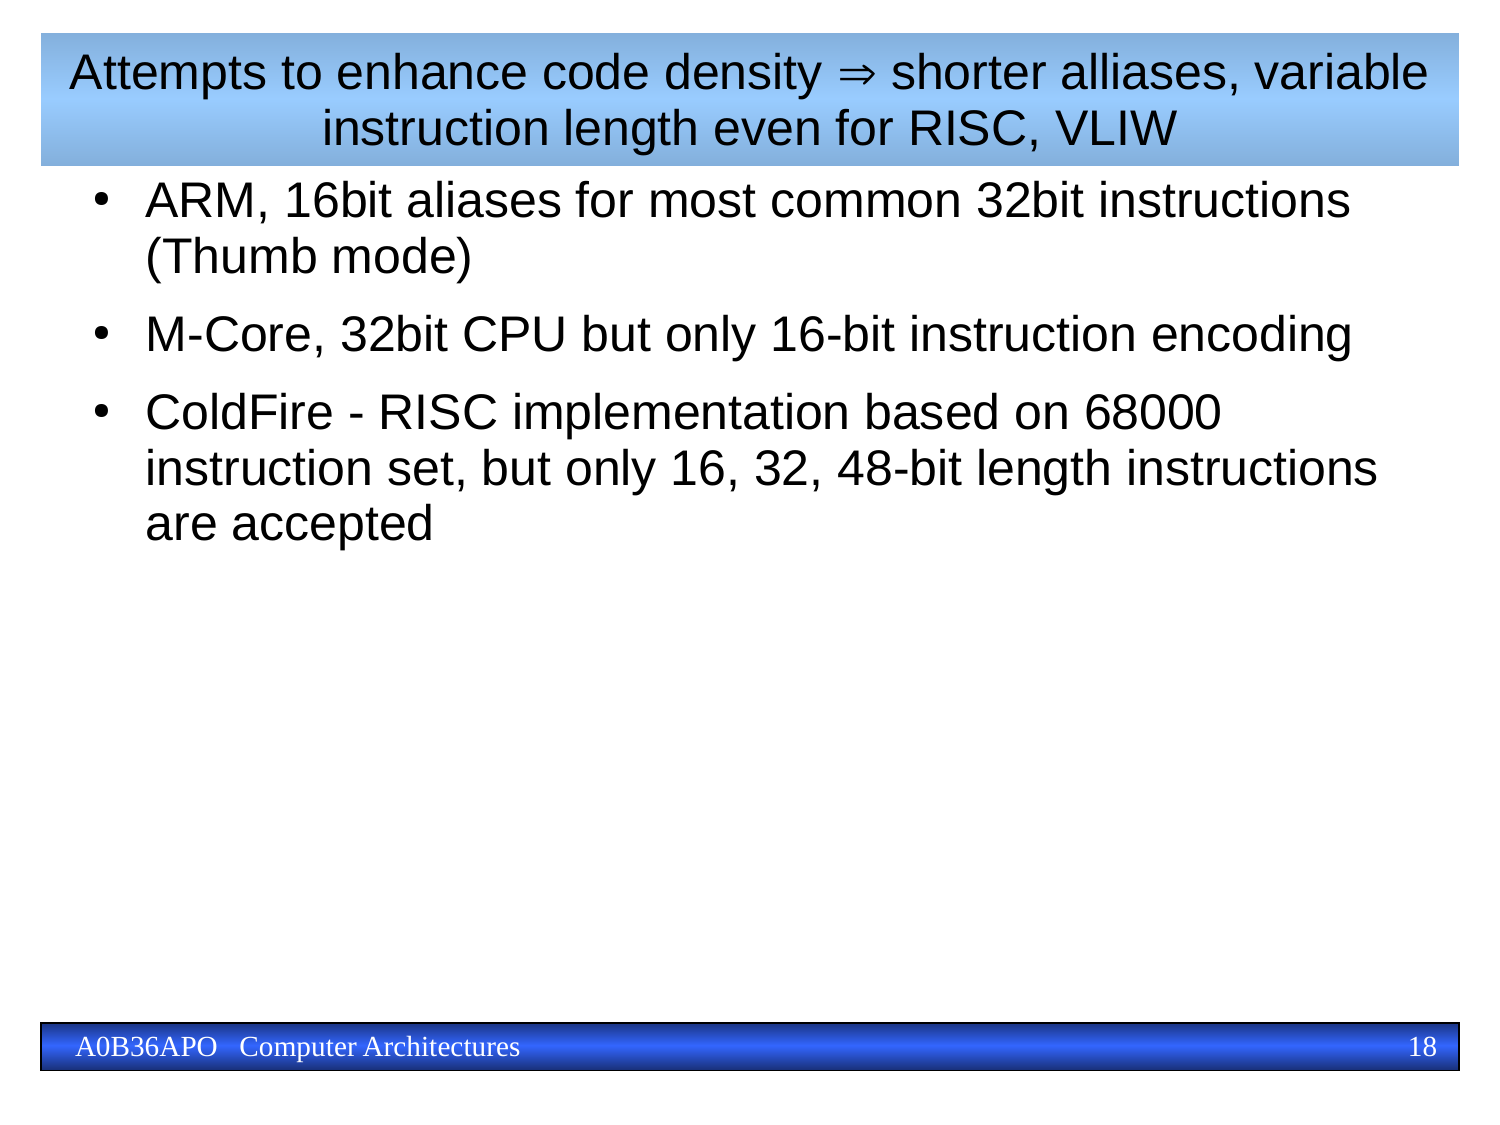

# Attempts to enhance code density ⇒ shorter alliases, variable instruction length even for RISC, VLIW
ARM, 16bit aliases for most common 32bit instructions (Thumb mode)
M-Core, 32bit CPU but only 16-bit instruction encoding
ColdFire - RISC implementation based on 68000 instruction set, but only 16, 32, 48-bit length instructions are accepted
A0B36APO Computer Architectures
18